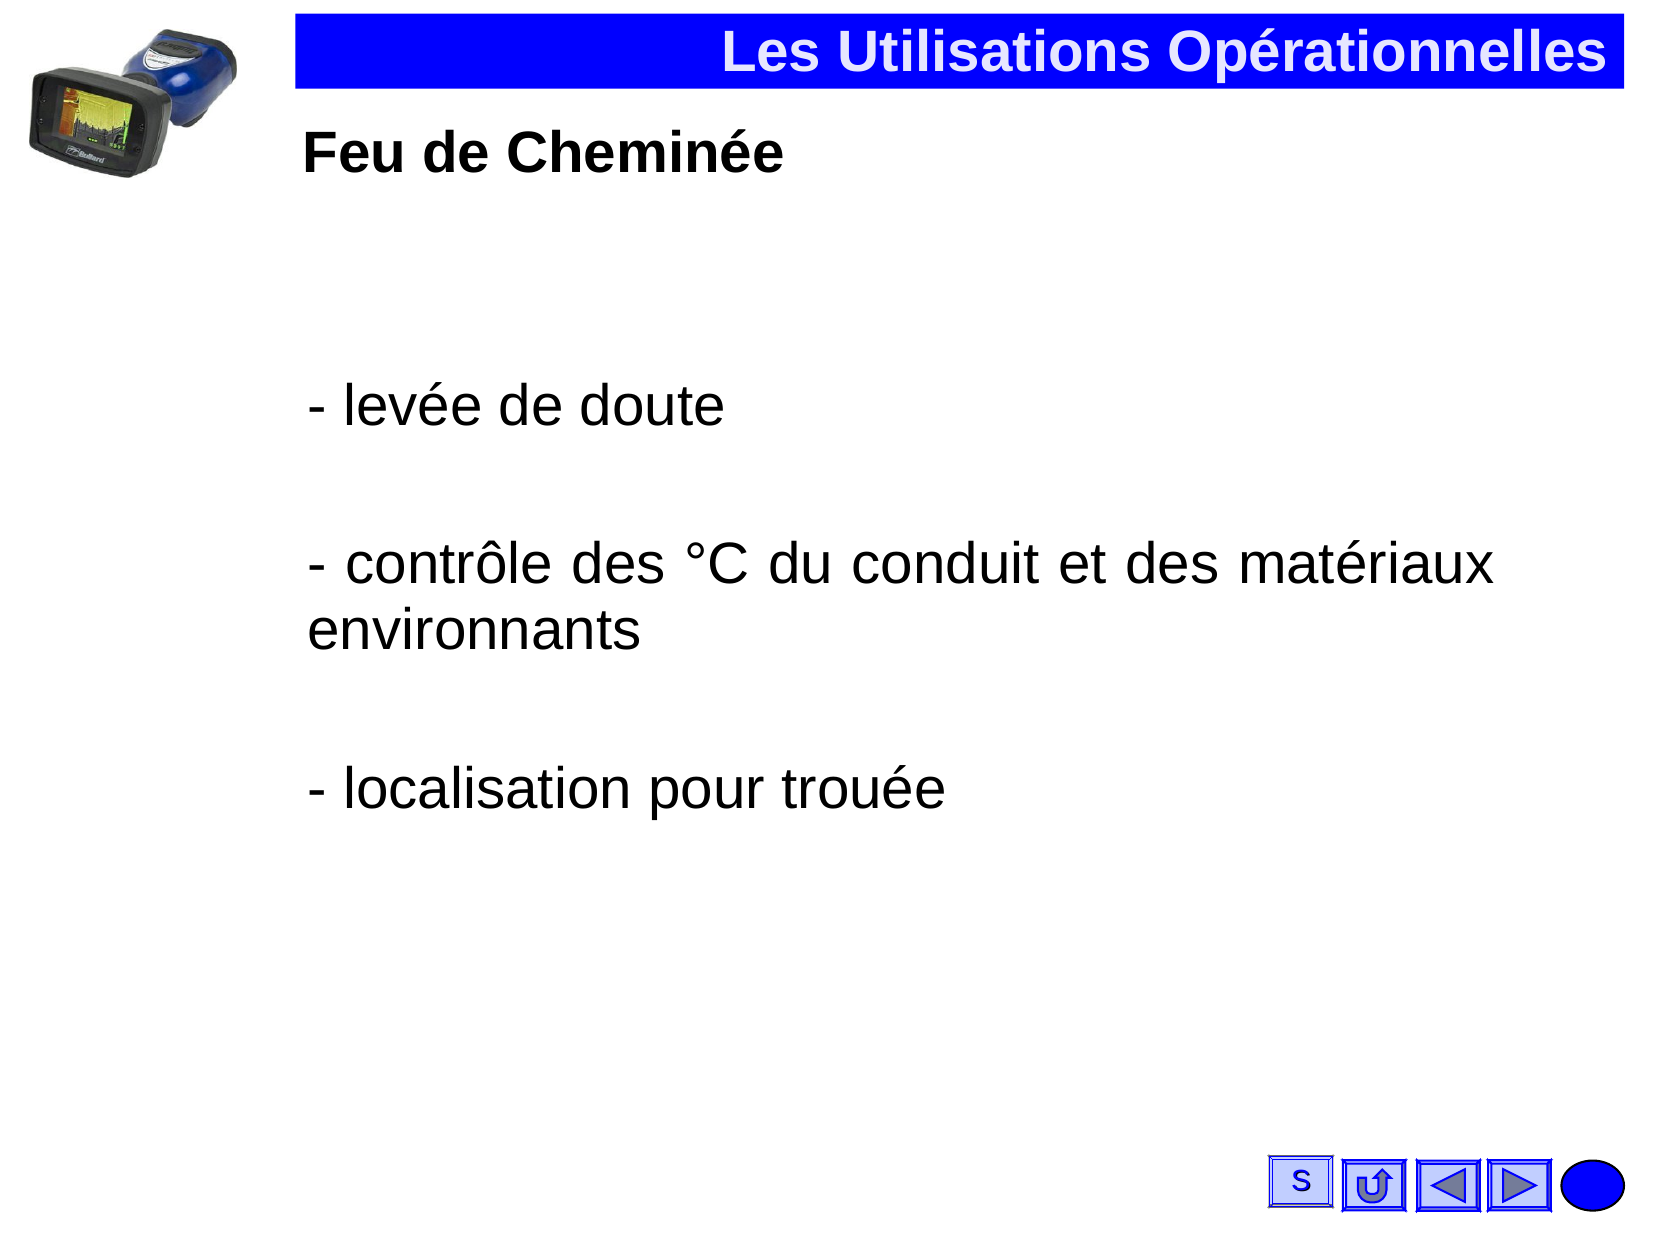

Les Utilisations Opérationnelles
Feu de Cheminée
# - levée de doute
- contrôle des °C du conduit et des matériaux environnants
- localisation pour trouée